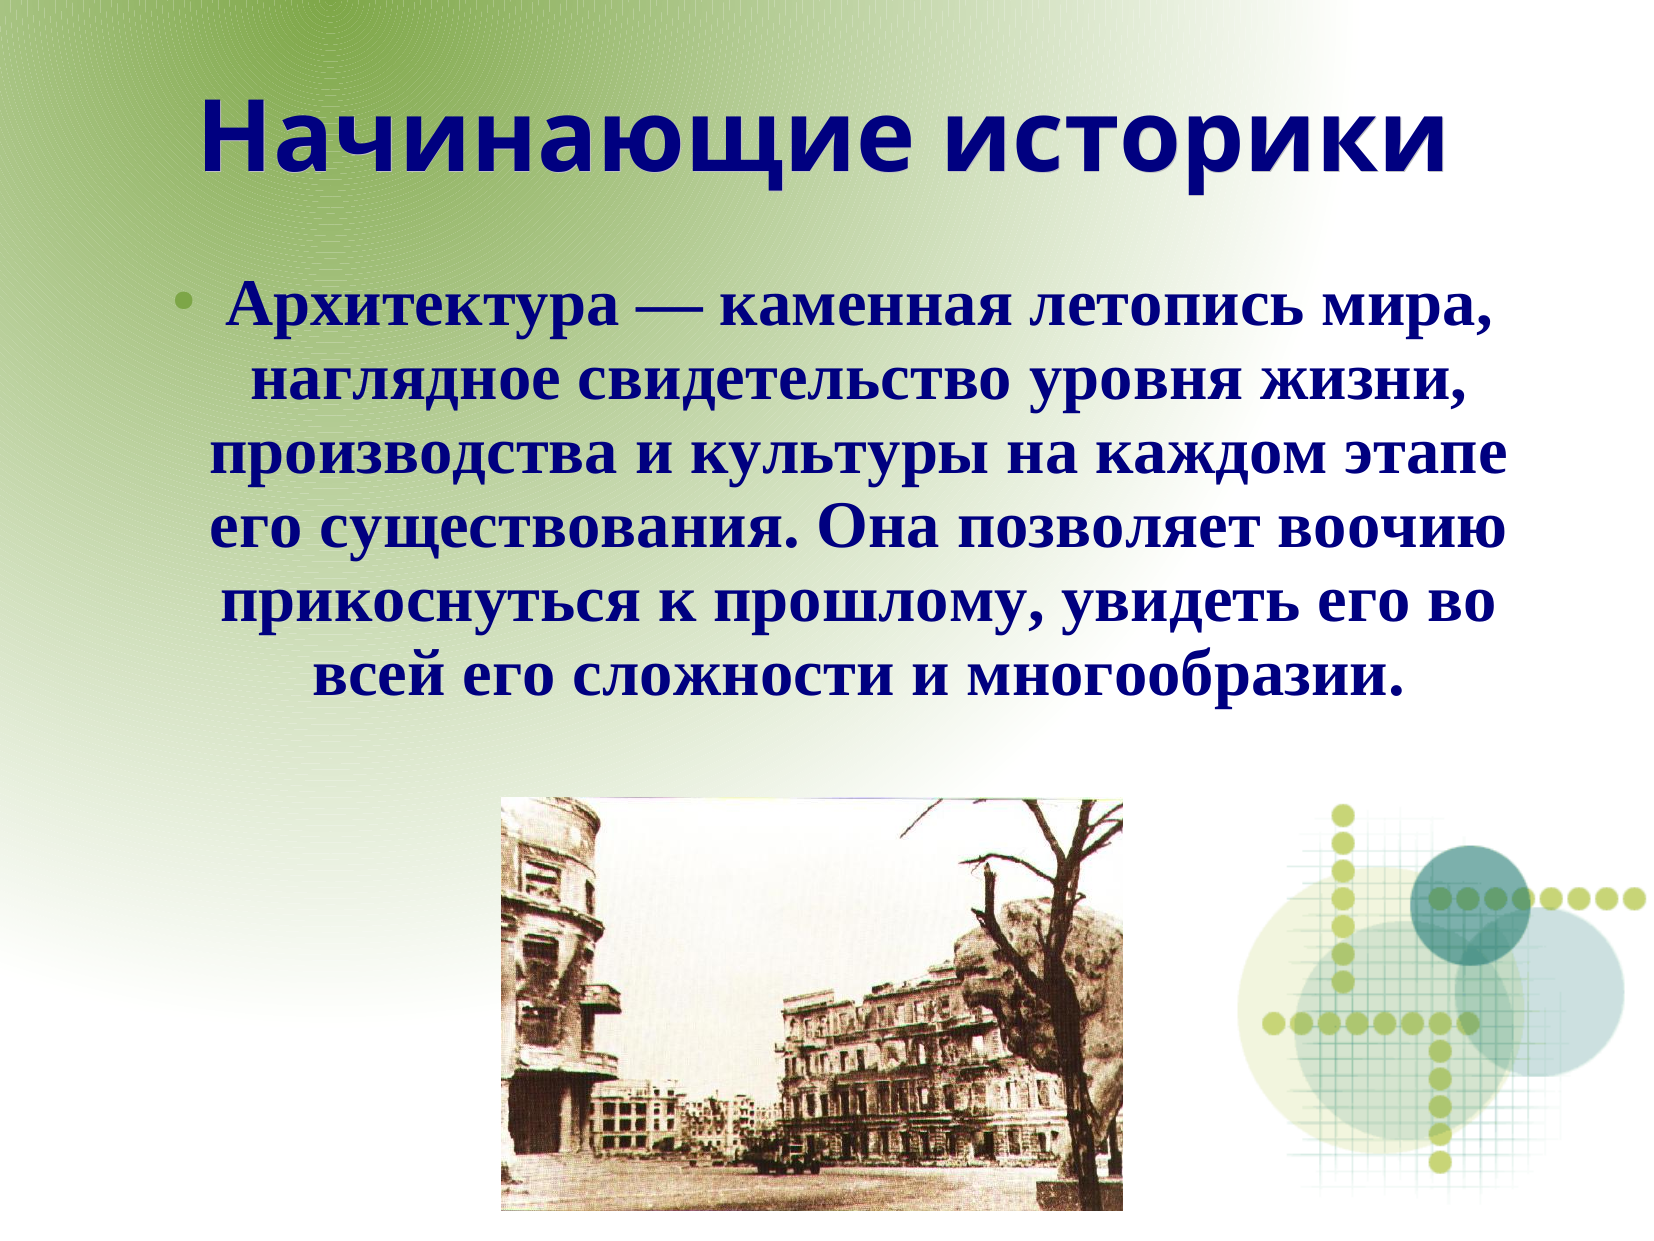

# Начинающие историки
Архитектура — каменная летопись мира, наглядное свидетельство уровня жизни, производства и культуры на каждом этапе его существования. Она позволяет воочию прикоснуться к прошлому, увидеть его во всей его сложности и многообразии.